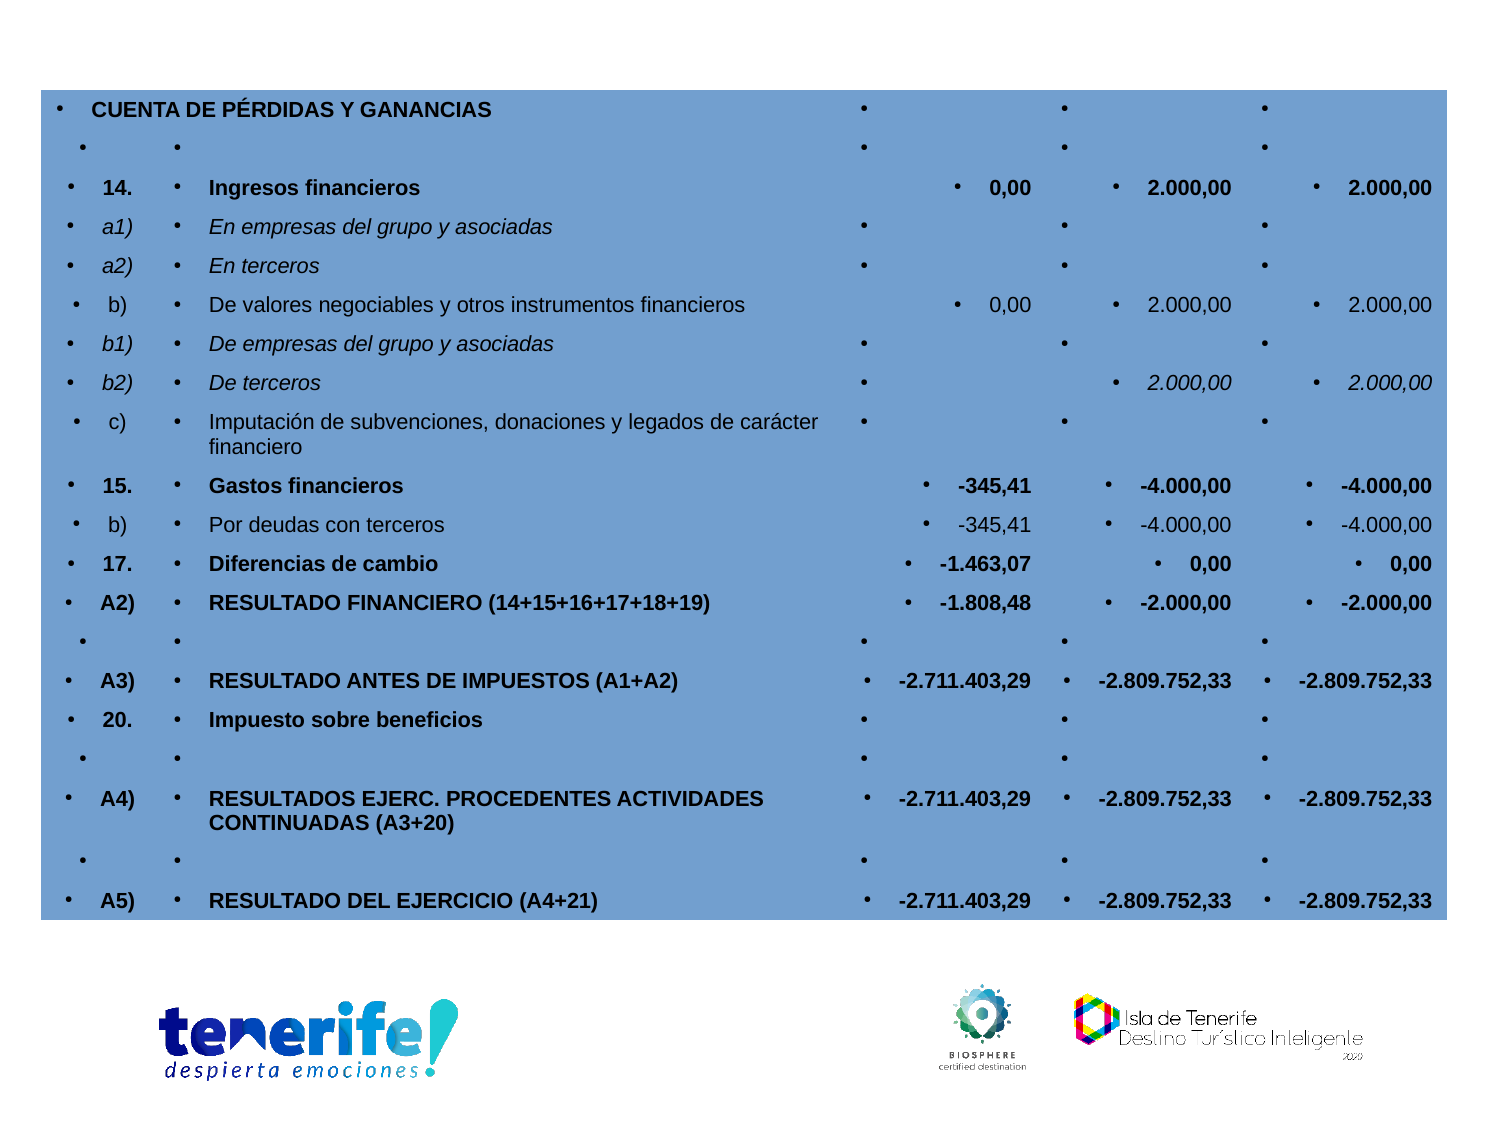

| CUENTA DE PÉRDIDAS Y GANANCIAS | | | | |
| --- | --- | --- | --- | --- |
| | | | | |
| 14. | Ingresos financieros | 0,00 | 2.000,00 | 2.000,00 |
| a1) | En empresas del grupo y asociadas | | | |
| a2) | En terceros | | | |
| b) | De valores negociables y otros instrumentos financieros | 0,00 | 2.000,00 | 2.000,00 |
| b1) | De empresas del grupo y asociadas | | | |
| b2) | De terceros | | 2.000,00 | 2.000,00 |
| c) | Imputación de subvenciones, donaciones y legados de carácter financiero | | | |
| 15. | Gastos financieros | -345,41 | -4.000,00 | -4.000,00 |
| b) | Por deudas con terceros | -345,41 | -4.000,00 | -4.000,00 |
| 17. | Diferencias de cambio | -1.463,07 | 0,00 | 0,00 |
| A2) | RESULTADO FINANCIERO (14+15+16+17+18+19) | -1.808,48 | -2.000,00 | -2.000,00 |
| | | | | |
| A3) | RESULTADO ANTES DE IMPUESTOS (A1+A2) | -2.711.403,29 | -2.809.752,33 | -2.809.752,33 |
| 20. | Impuesto sobre beneficios | | | |
| | | | | |
| A4) | RESULTADOS EJERC. PROCEDENTES ACTIVIDADES CONTINUADAS (A3+20) | -2.711.403,29 | -2.809.752,33 | -2.809.752,33 |
| | | | | |
| A5) | RESULTADO DEL EJERCICIO (A4+21) | -2.711.403,29 | -2.809.752,33 | -2.809.752,33 |
| PRESUPUESTO GENERAL DEL CABILDO INSULAR DE TENERIFE PROGRAMA DE ACTUACIÓN, INVERSIONES Y FINANCIACIÓN | | | 2016 |
| --- | --- | --- | --- |
| SPET, TURISMO DE TENERIFE, S.A. | | | CPYG |
| ESTADO DE PREVISIÓN DE INGRESOS Y GASTOS - CUENTA DE PÉRDIDAS Y GANANCIAS | | | |
| | REAL 2014 | ESTIMACIÓN 2015 | PREVISIÓN 2016 |
| A) OPERACIONES CONTINUADAS | | | |
| 1. IMPORTE NETO DE LA CIFRA DE NEGOCIOS. | 1.253.777,01 | 2.079.397,30 | 1.528.419,30 |
| a) Ventas | 0,00 | 0,00 | 0,00 |
| a.1) Al sector público | 0,00 | 0,00 | 0,00 |
| b) Prestaciones de Servicios. | 1.253.777,01 | 2.079.397,30 | 1.528.419,30 |
| b.1) Al sector público | 371.892,05 | 1.187.998,59 | 533.000,00 |
| b.1.1.) A la Entidad Local o a sus unidades dependientes.(1) | 301.892,05 | 326.525,70 | 115.000,00 |
| b.1.2.) A otras Administraciones Públicas.(1) | 0,00 | 18.000,00 | 18.000,00 |
| b.1.3.) A empresas y Entes Públicos.(1) | 70.000,00 | 843.472,89 | 400.000,00 |
| b.2.) Al sector privado | 881.884,96 | 891.398,71 | 995.419,30 |
| 2. VARIACIÓN DE EXISTENCIAS DE PRODUCTOS TERMINADOS Y EN CURSO DE FABRICACIÓN | 0,00 | 0,00 | 0,00 |
| 4. APROVISIONAMIENTOS. | -35.147,78 | 0,00 | 0,00 |
| b) Consumo de materias primas y otras materias consumibles. | -35.147,78 | 0,00 | 0,00 |
| 5. OTROS INGRESOS DE EXPLOTACIÓN. | 6.672.670,00 | 9.681.603,81 | 10.484.852,78 |
| b) Subvenciones de explotación incorporadas al resultado del ejercicio. | 6.672.670,00 | 9.681.603,81 | 10.484.852,78 |
| b.3. ) Corporaciones Locales | 399.351,00 | 397.851,00 | 397.851,00 |
| b.4. ) Cabildo Insular de Tenerife. | 6.226.956,64 | 9.069.735,78 | 10.087.001,78 |
| b.5. ) Otros Entes. | 46.362,36 | 214.017,03 | |
| 6. GASTOS DE PERSONAL. | -1.903.669,73 | -1.929.313,09 | -1.970.039,24 |
| a) Sueldos, Salarios y Asimilados. (sin indem) | -1.475.676,77 | -1.490.287,94 | -1.510.569,56 |
| b) Indemnizaciones | -1.662,25 | 0,00 | 0,00 |
| c) Seguridad Social a cargo de la empresa | -426.330,71 | -439.025,15 | -459.469,68 |
| 7. OTROS GASTOS DE EXPLOTACIÓN. | -8.298.717,16 | -11.638.661,74 | -11.861.299,72 |
| a) Servicios Exteriores | -8.205.757,94 | -11.633.261,74 | -11.855.299,72 |
| b) Tributos | -12.714,49 | -5.400,00 | -6.000,00 |
| c) Pérdidas, deterioro y variación de provisiones por operac. Comerciales. | -80.244,73 | | |
| 8. AMORTIZACIÓN DEL INMOVILIZADO. | -104.549,75 | -106.186,93 | -90.969,62 |
| a) Amortización del inmovilizado intangible | -39.081,21 | -39.721,02 | -29.484,23 |
| b) Amortización del inmovilizado material | -65.468,54 | -66.465,91 | -61.485,39 |
| 9. IMPUTACIÓN DE SUBVENCIONES DE INMOVILIZADO NO FINANCIERO Y OTRAS. (2) | 5.826,05 | 5.826,05 | 5.840,49 |